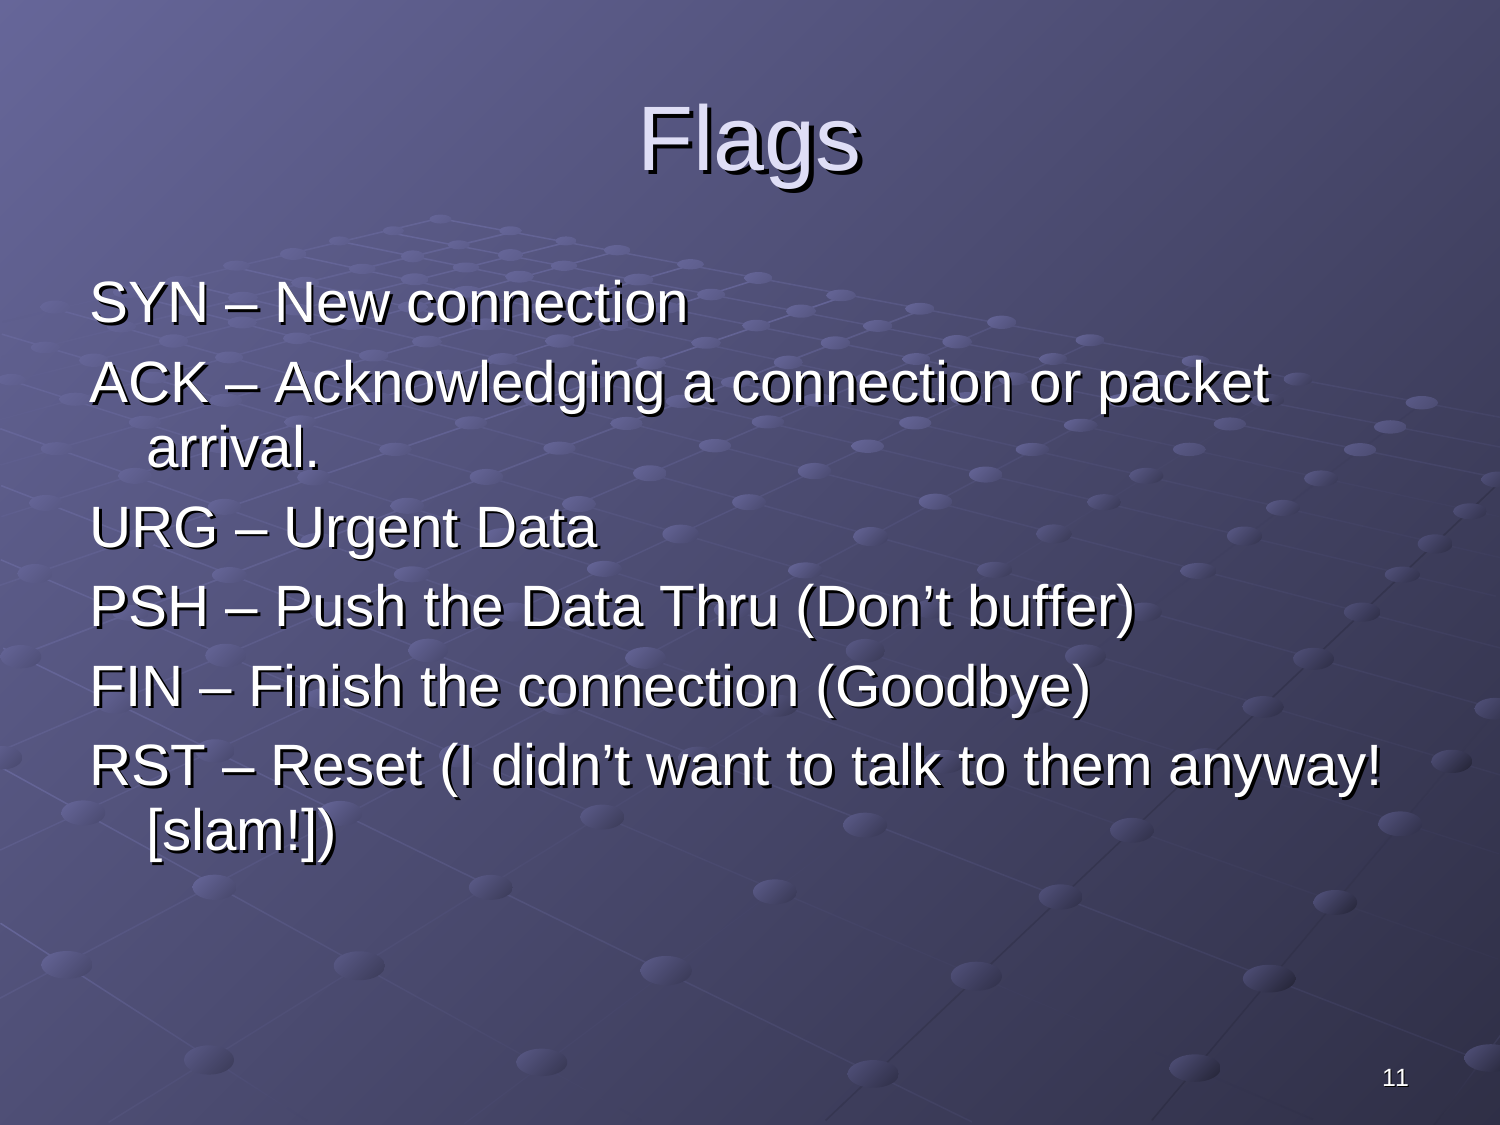

# Flags
SYN – New connection
ACK – Acknowledging a connection or packet arrival.
URG – Urgent Data
PSH – Push the Data Thru (Don’t buffer)
FIN – Finish the connection (Goodbye)
RST – Reset (I didn’t want to talk to them anyway! [slam!])
11